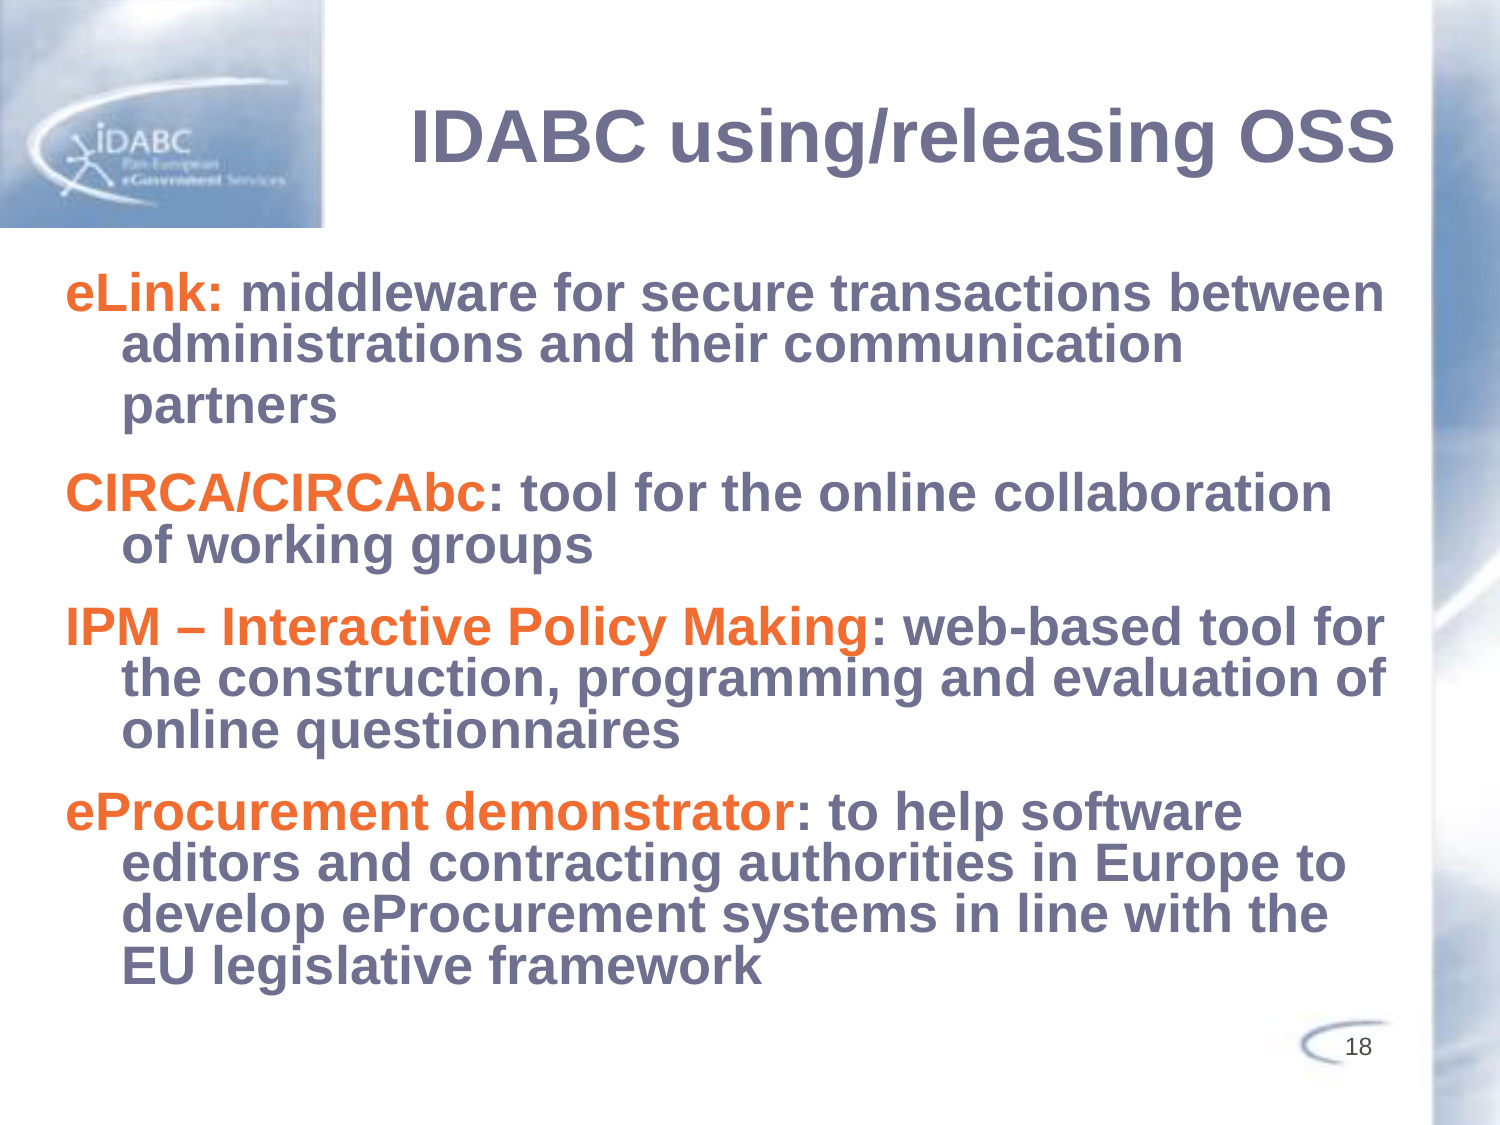

# IDABC using/releasing OSS
eLink: middleware for secure transactions between administrations and their communication partners
CIRCA/CIRCAbc: tool for the online collaboration
of working groups
IPM – Interactive Policy Making: web-based tool for the construction, programming and evaluation of online questionnaires
eProcurement demonstrator: to help software editors and contracting authorities in Europe to develop eProcurement systems in line with the EU legislative framework
18